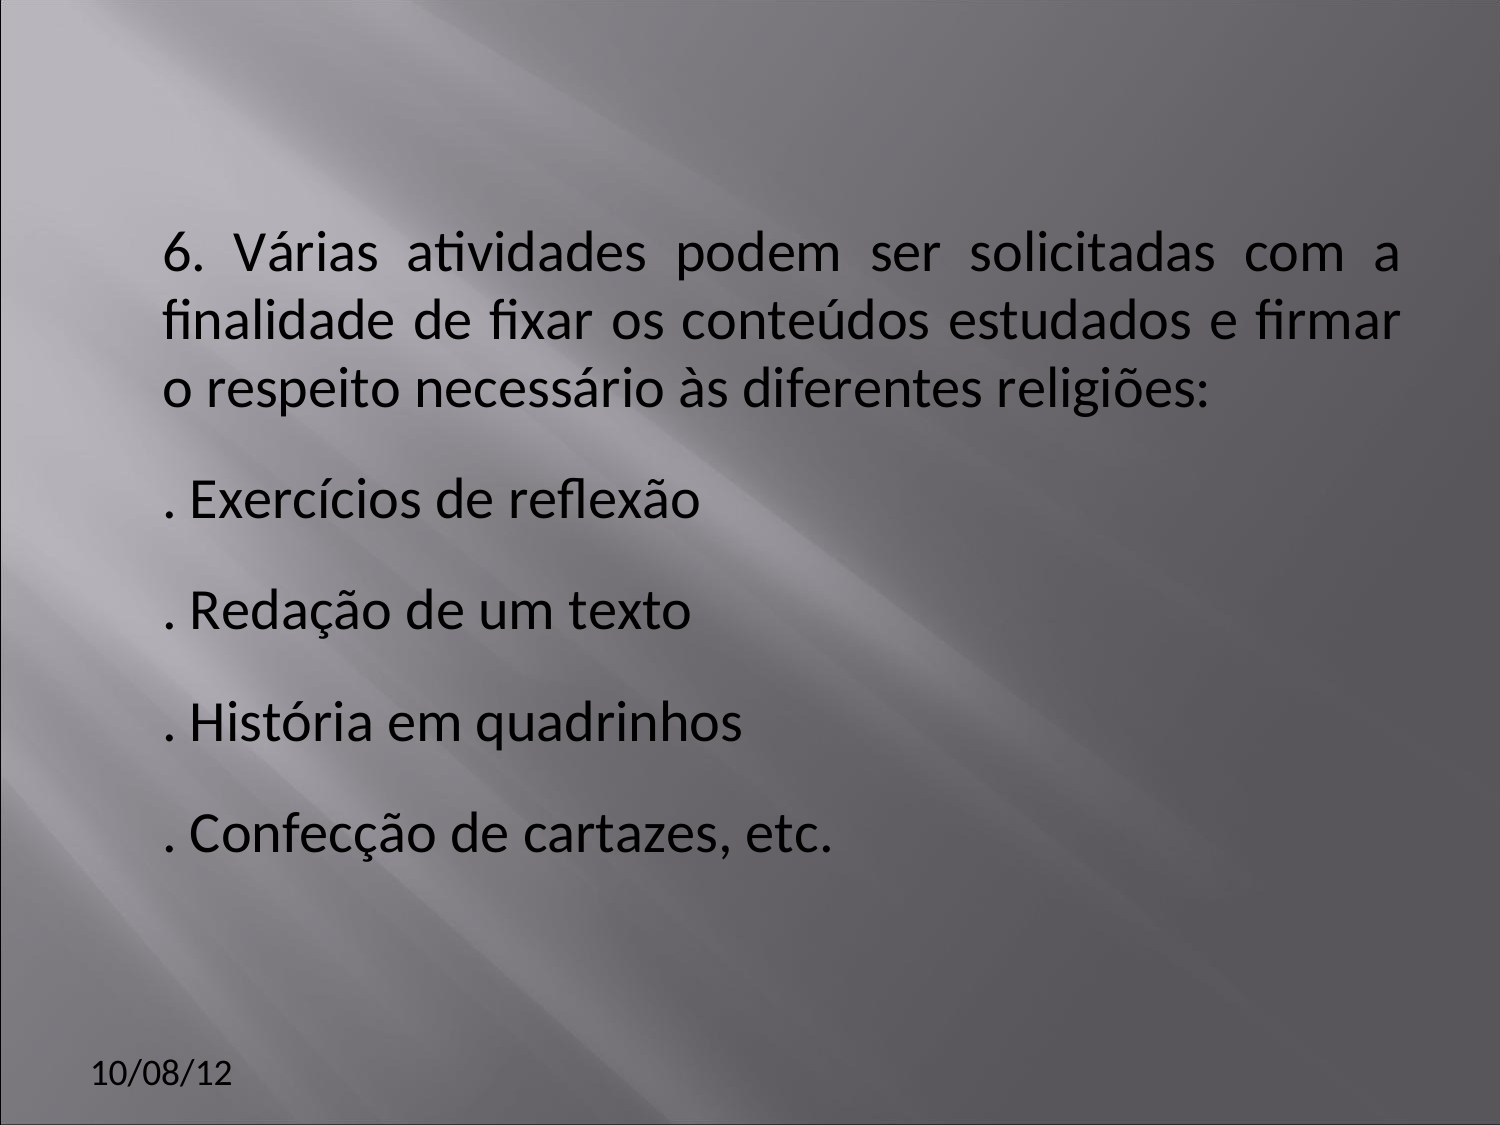

6. Várias atividades podem ser solicitadas com a finalidade de fixar os conteúdos estudados e firmar o respeito necessário às diferentes religiões:
. Exercícios de reflexão
. Redação de um texto
. História em quadrinhos
. Confecção de cartazes, etc.
10/08/12